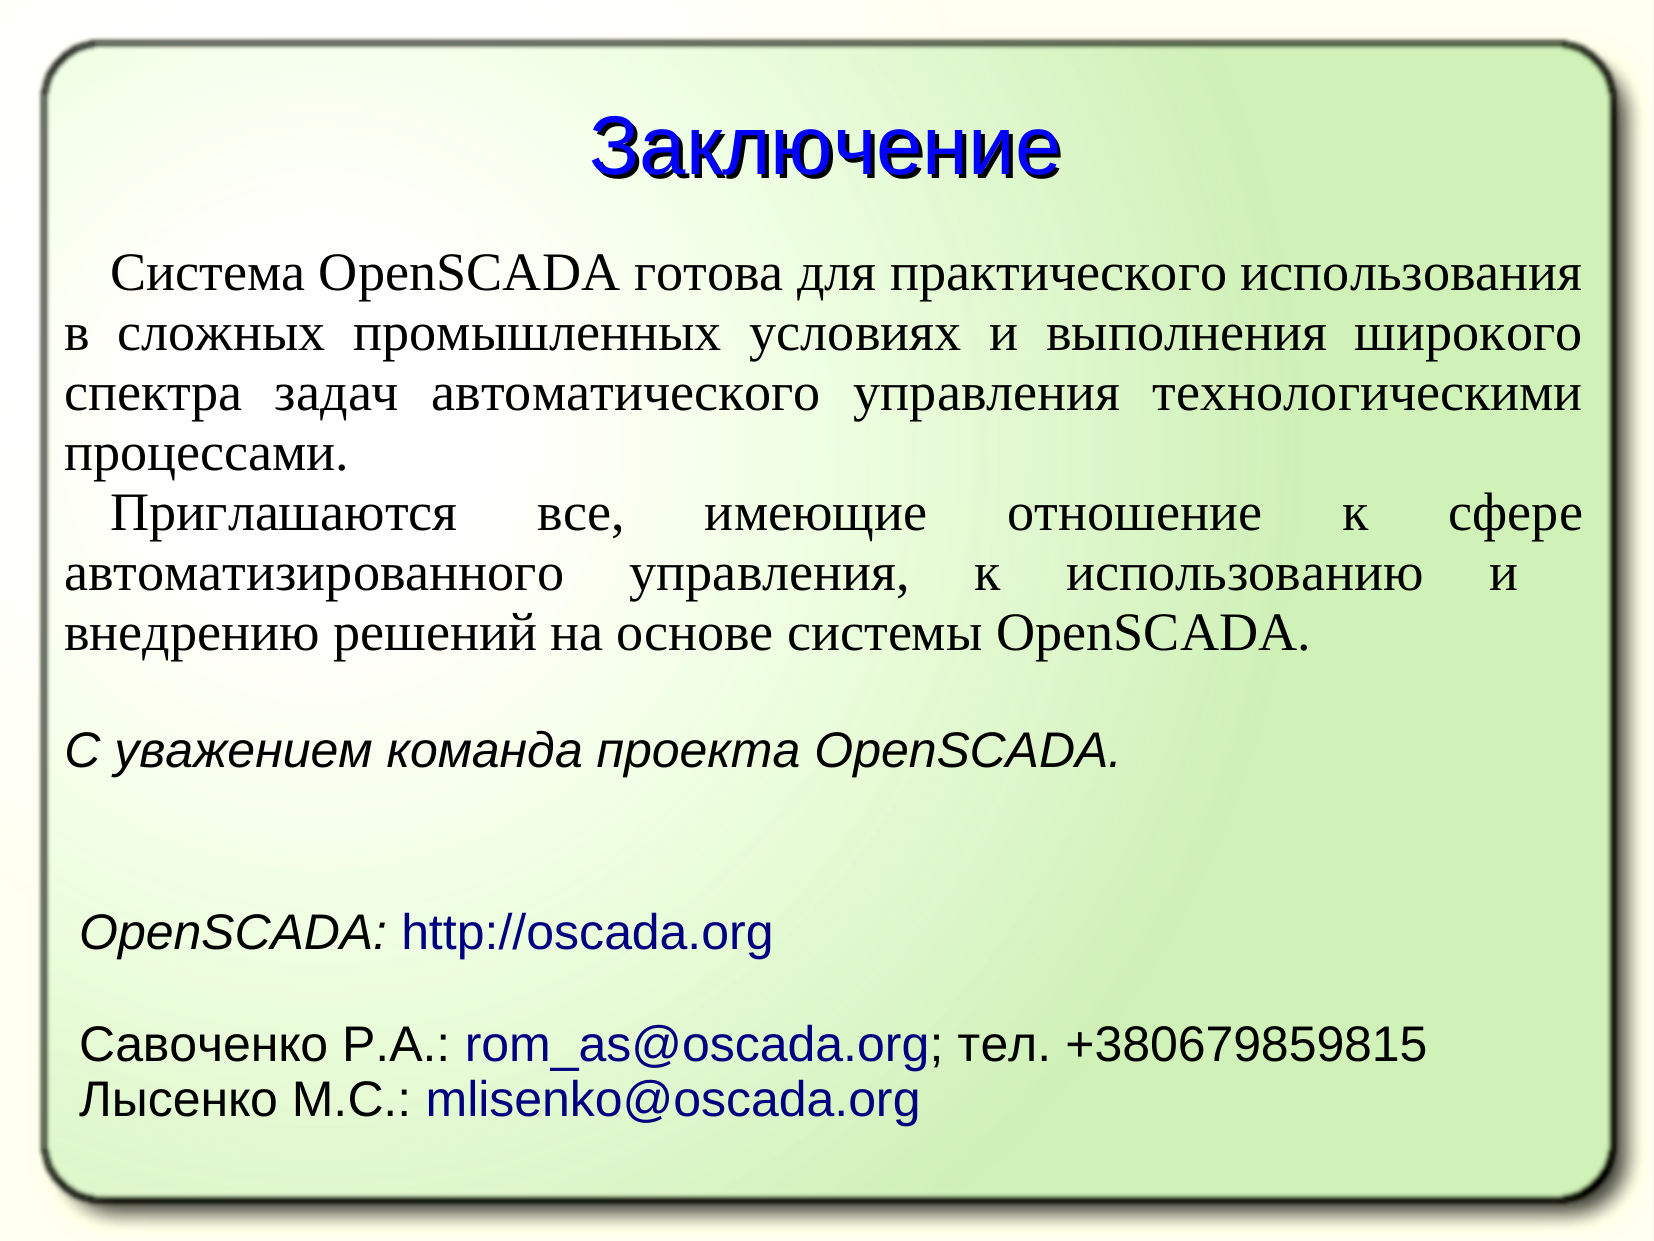

# Заключение
Система OpenSCADA готова для практического использования в сложных промышленных условиях и выполнения широкого спектра задач автоматического управления технологическими процессами.
Приглашаются все, имеющие отношение к сфере автоматизированного управления, к использованию и внедрению решений на основе системы OpenSCADA.
С уважением команда проекта OpenSCADA.
OpenSCADA: http://oscada.org
Савоченко Р.А.: rom_as@oscada.org; тел. +380679859815
Лысенко М.С.: mlisenko@oscada.org